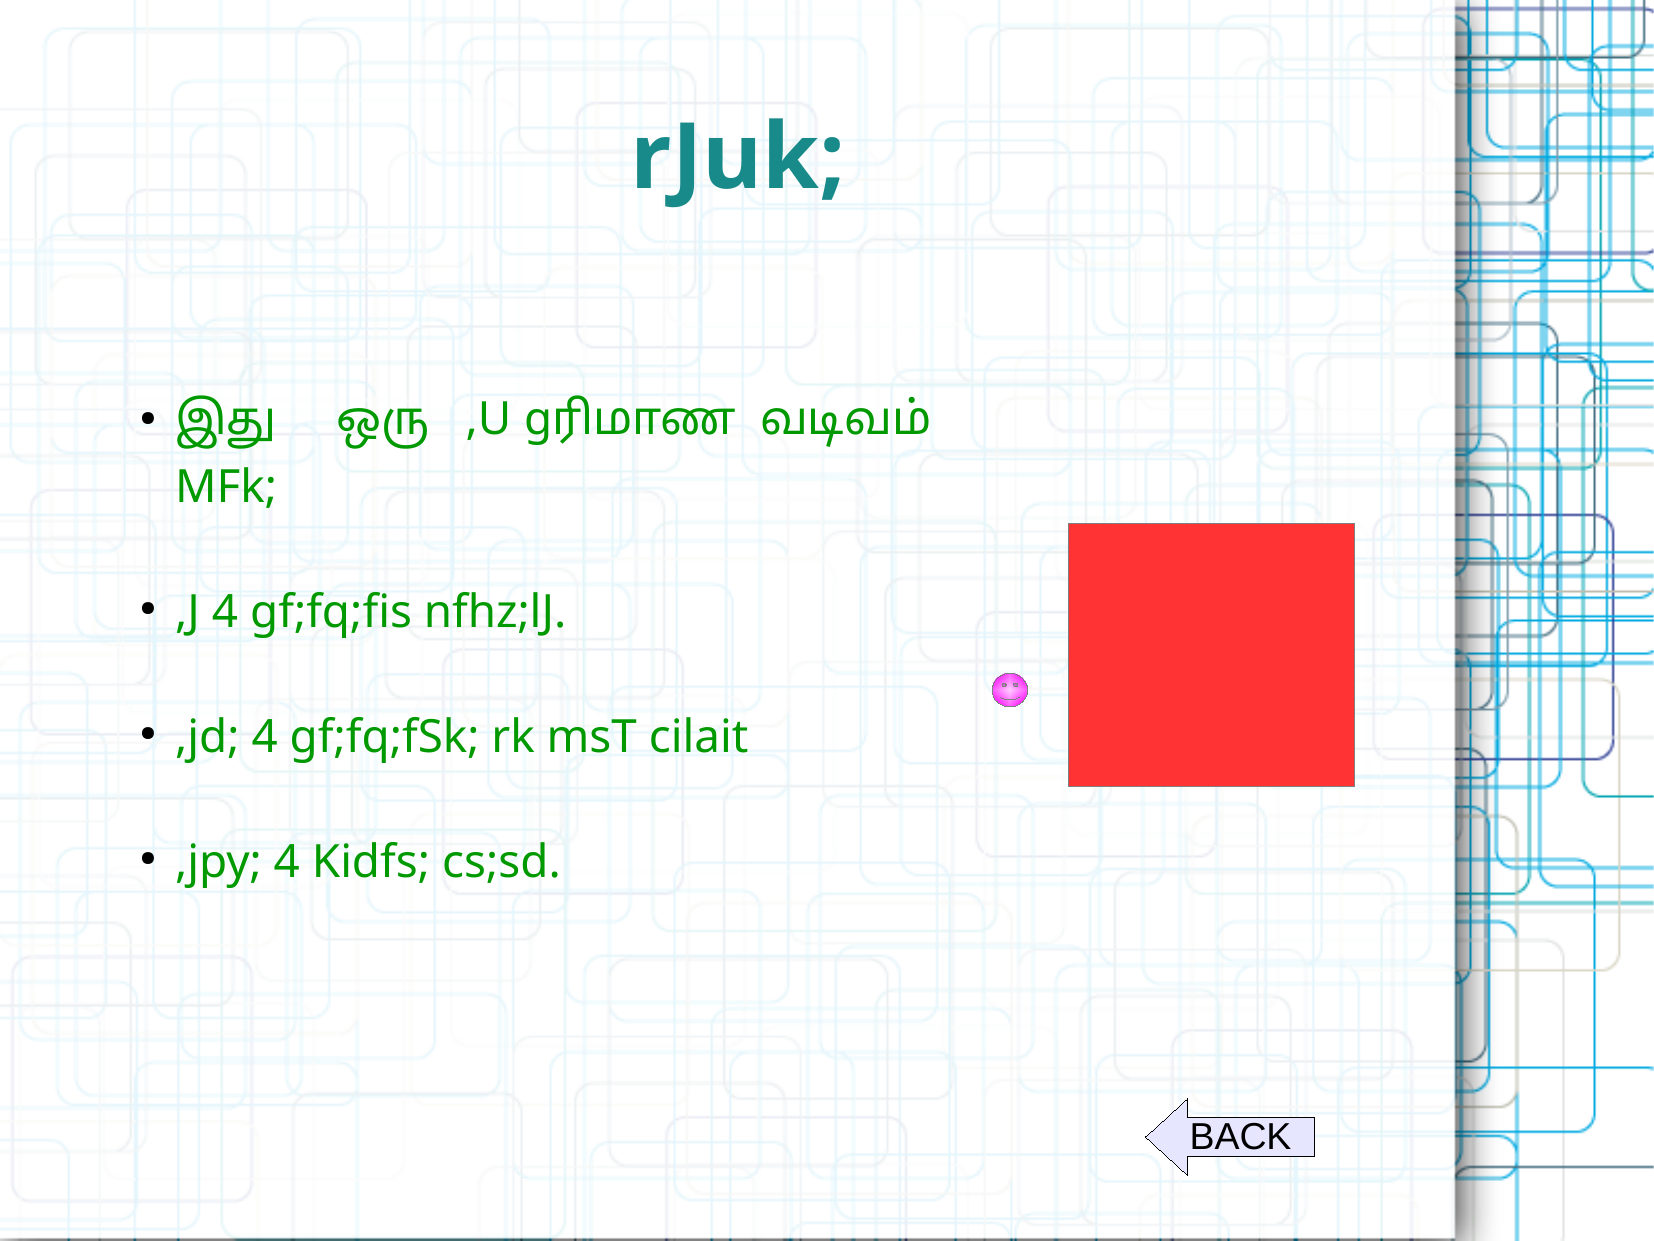

# rJuk;
இது ஒரு ,U gரிமாண வடிவம் MFk;
,J 4 gf;fq;fis nfhz;lJ.
,jd; 4 gf;fq;fSk; rk msT cilait
,jpy; 4 Kidfs; cs;sd.
BACK